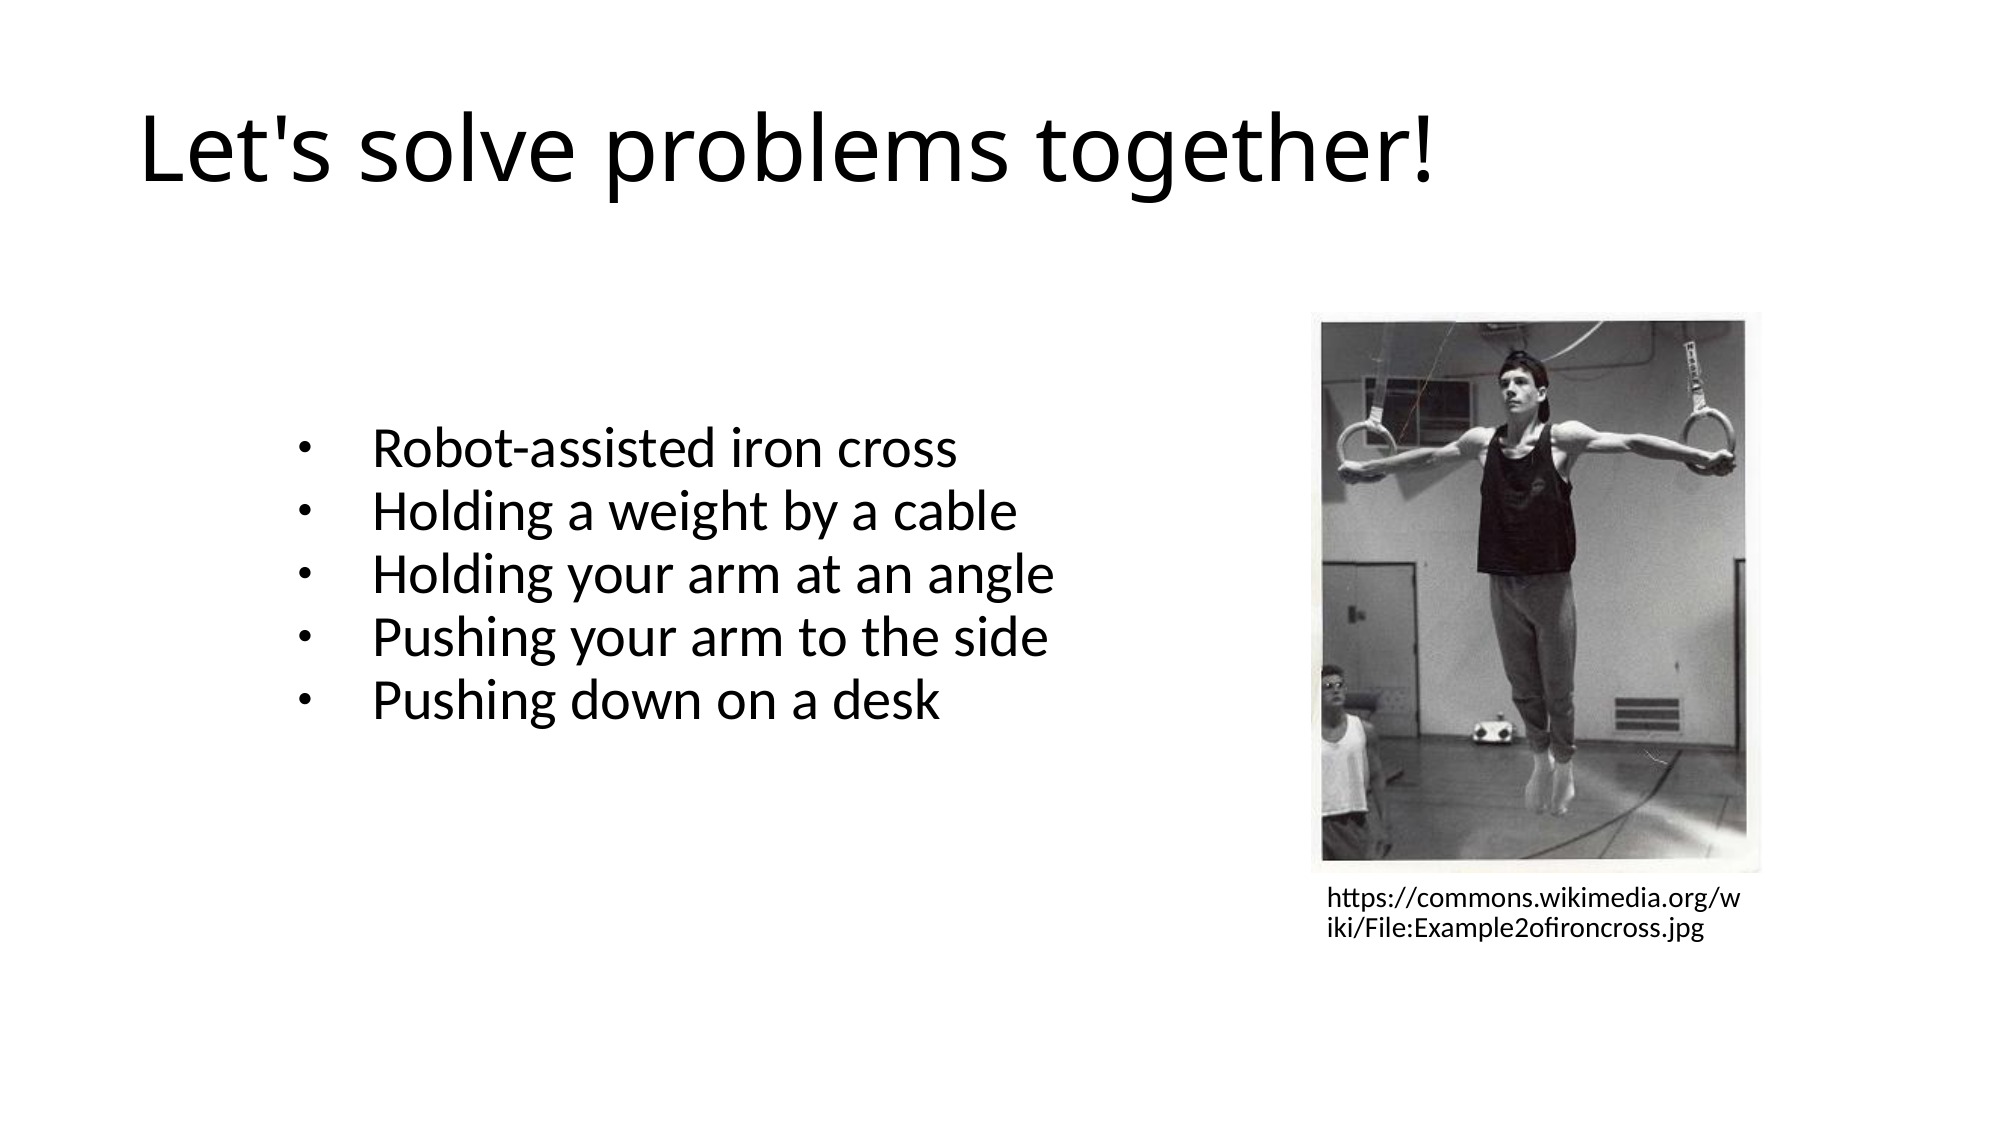

# Let's solve problems together!
Robot-assisted iron cross
Holding a weight by a cable
Holding your arm at an angle
Pushing your arm to the side
Pushing down on a desk
https://commons.wikimedia.org/wiki/File:Example2ofironcross.jpg